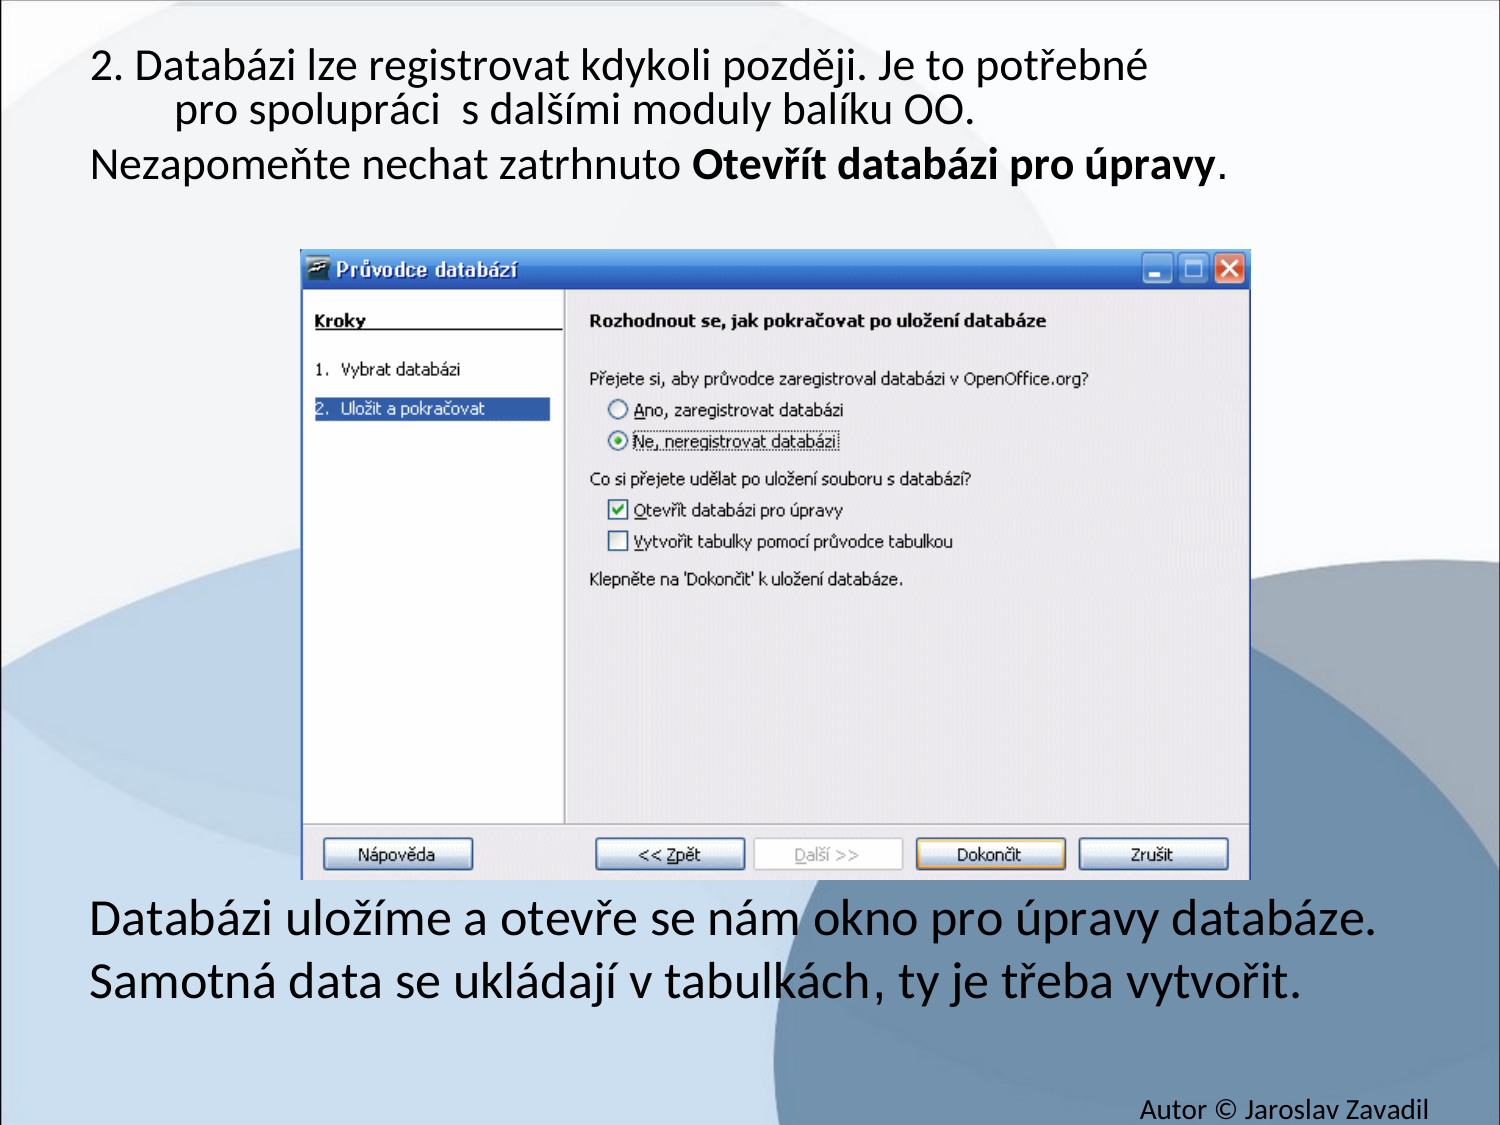

2. Databázi lze registrovat kdykoli později. Je to potřebné
pro spolupráci s dalšími moduly balíku OO.
Nezapomeňte nechat zatrhnuto Otevřít databázi pro úpravy.
Databázi uložíme a otevře se nám okno pro úpravy databáze.
Samotná data se ukládají v tabulkách, ty je třeba vytvořit.
Autor © Jaroslav Zavadil